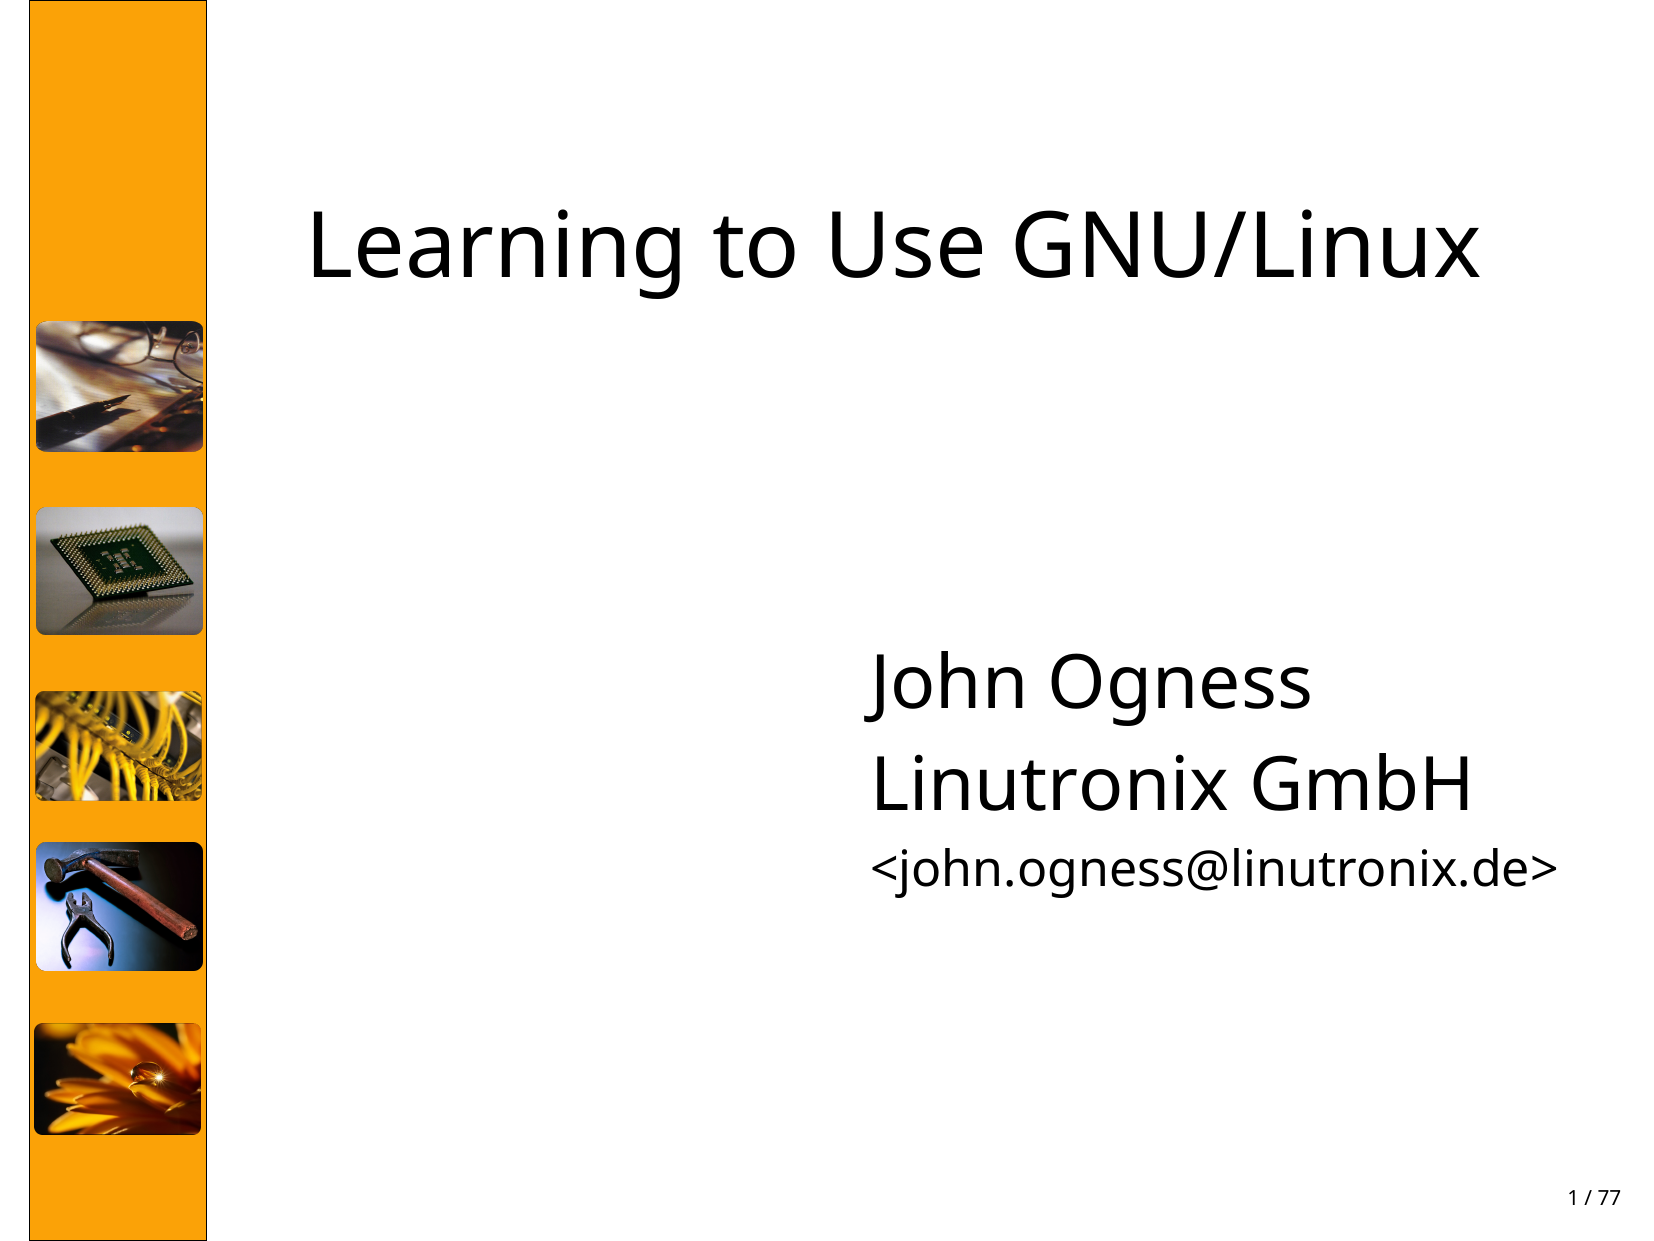

Learning to Use GNU/Linux
John Ogness
Linutronix GmbH
<john.ogness@linutronix.de>
1
Firmenvorstellung Linutronix V3.3